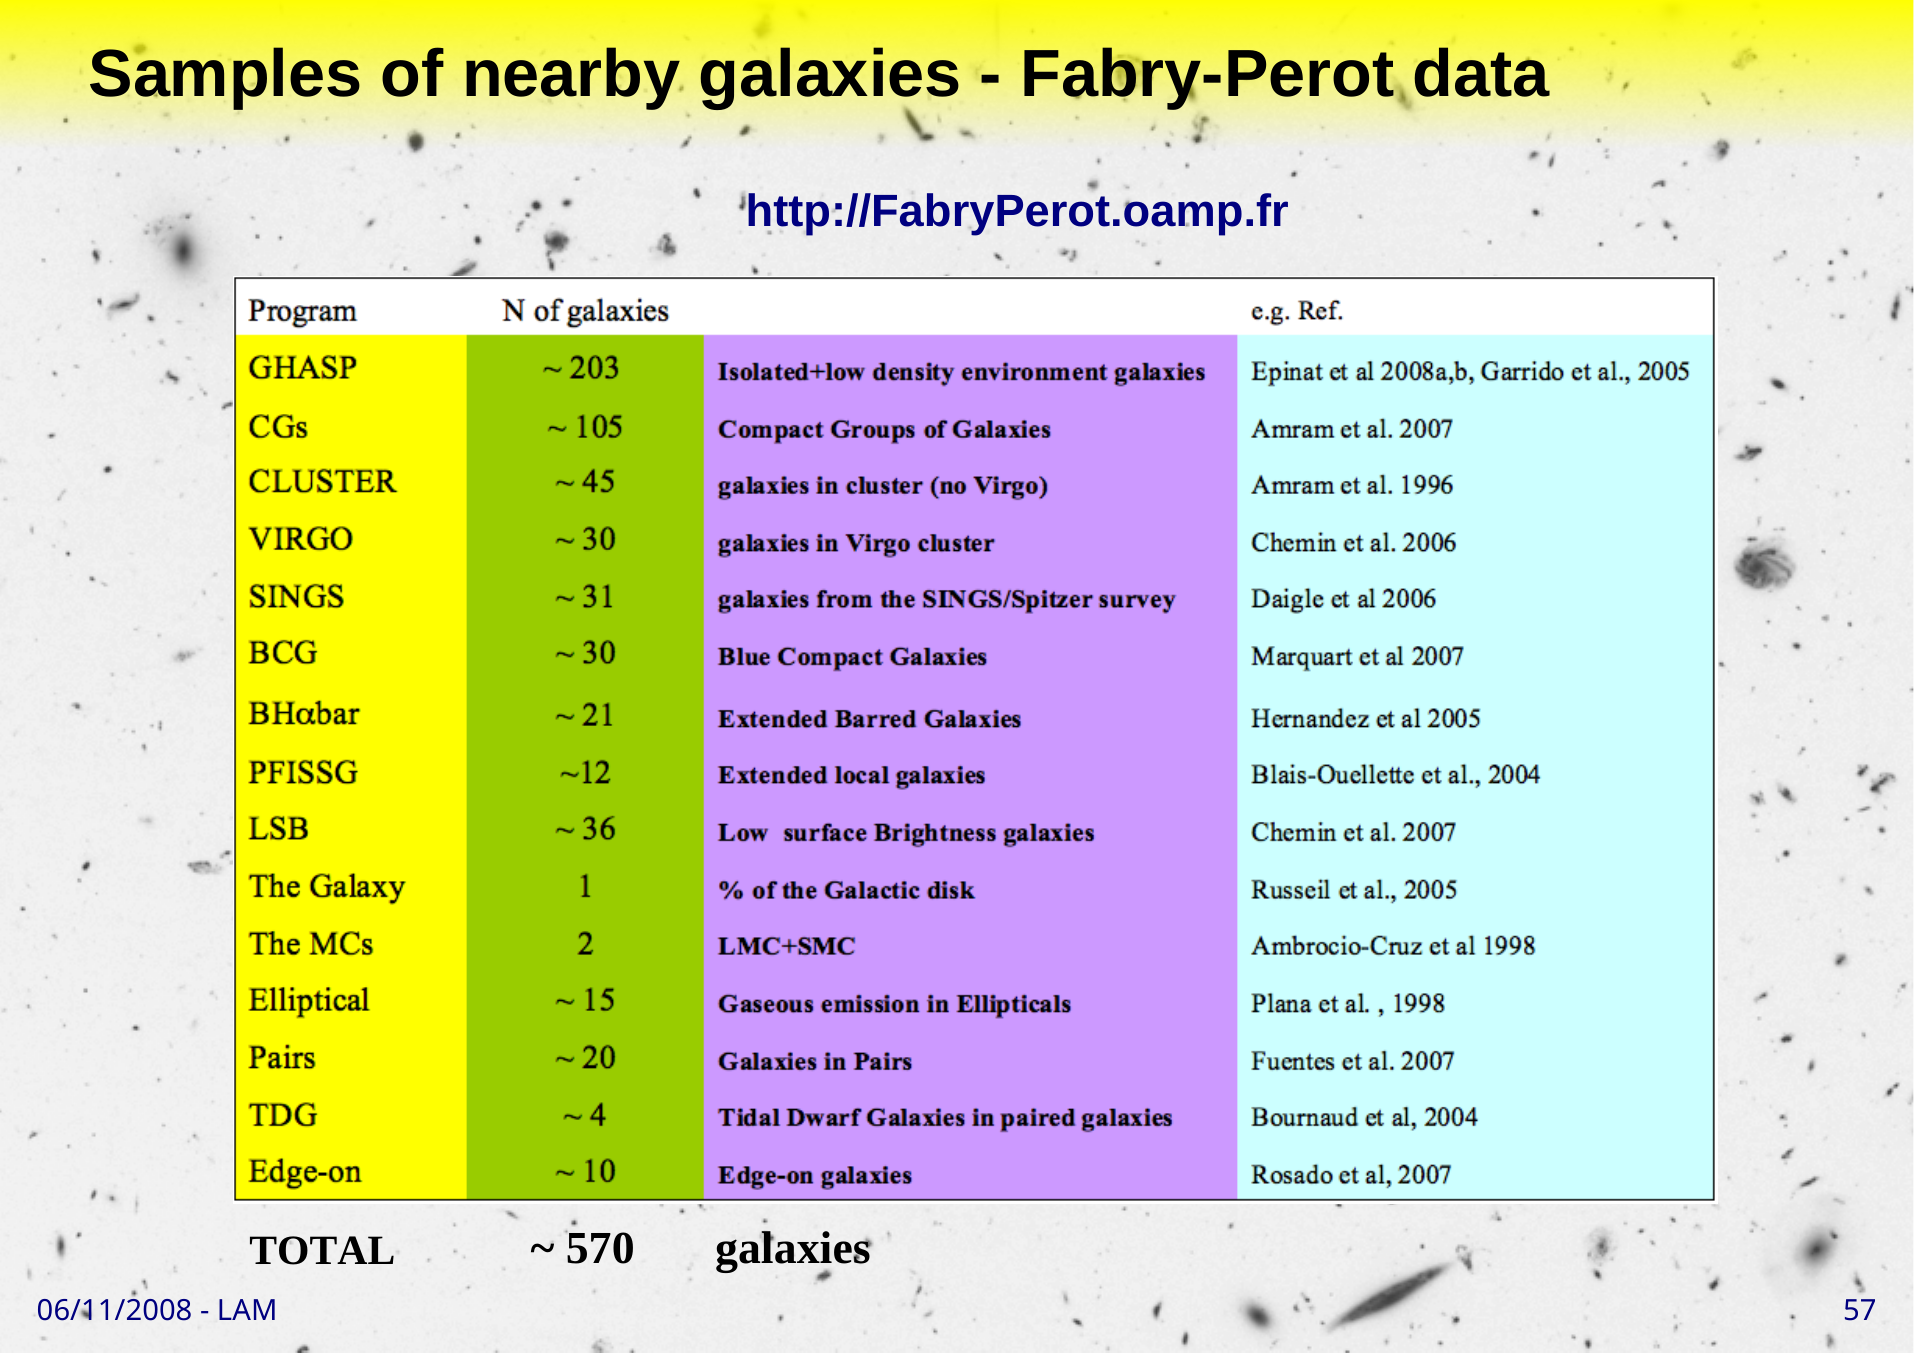

# Samples of nearby galaxies - Fabry-Perot data
http://FabryPerot.oamp.fr
TOTAL
~ 570	 galaxies
57
06/11/2008 - LAM